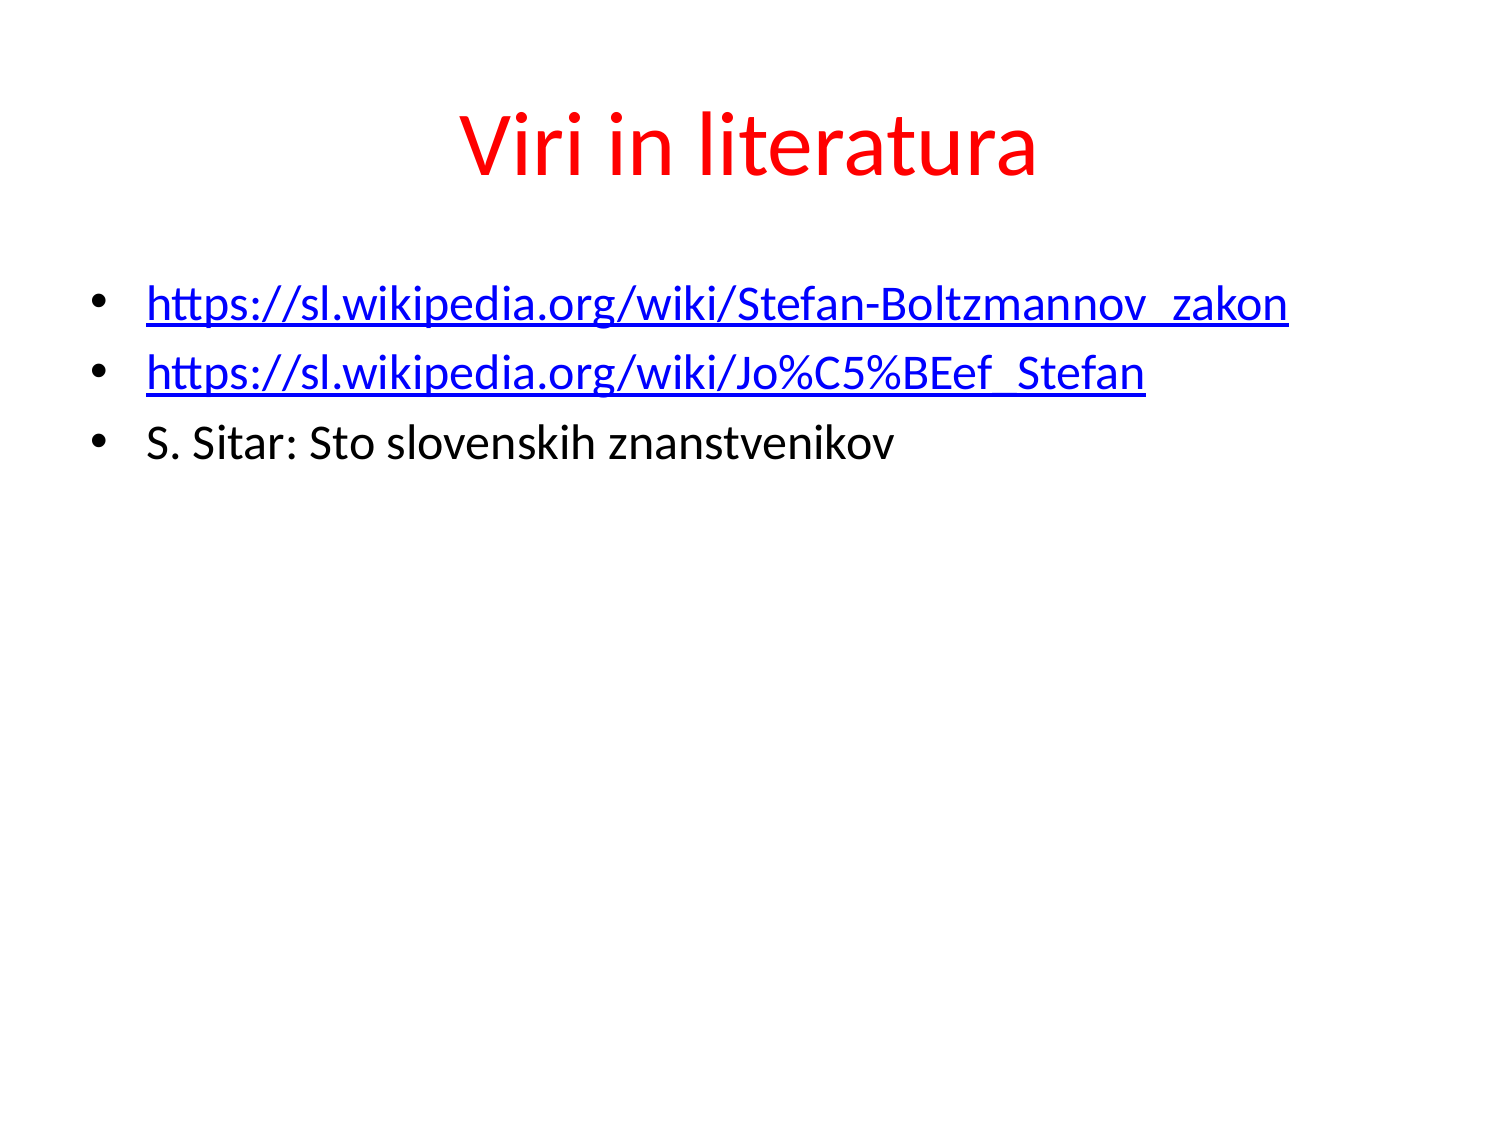

# Viri in literatura
https://sl.wikipedia.org/wiki/Stefan-Boltzmannov_zakon
https://sl.wikipedia.org/wiki/Jo%C5%BEef_Stefan
S. Sitar: Sto slovenskih znanstvenikov